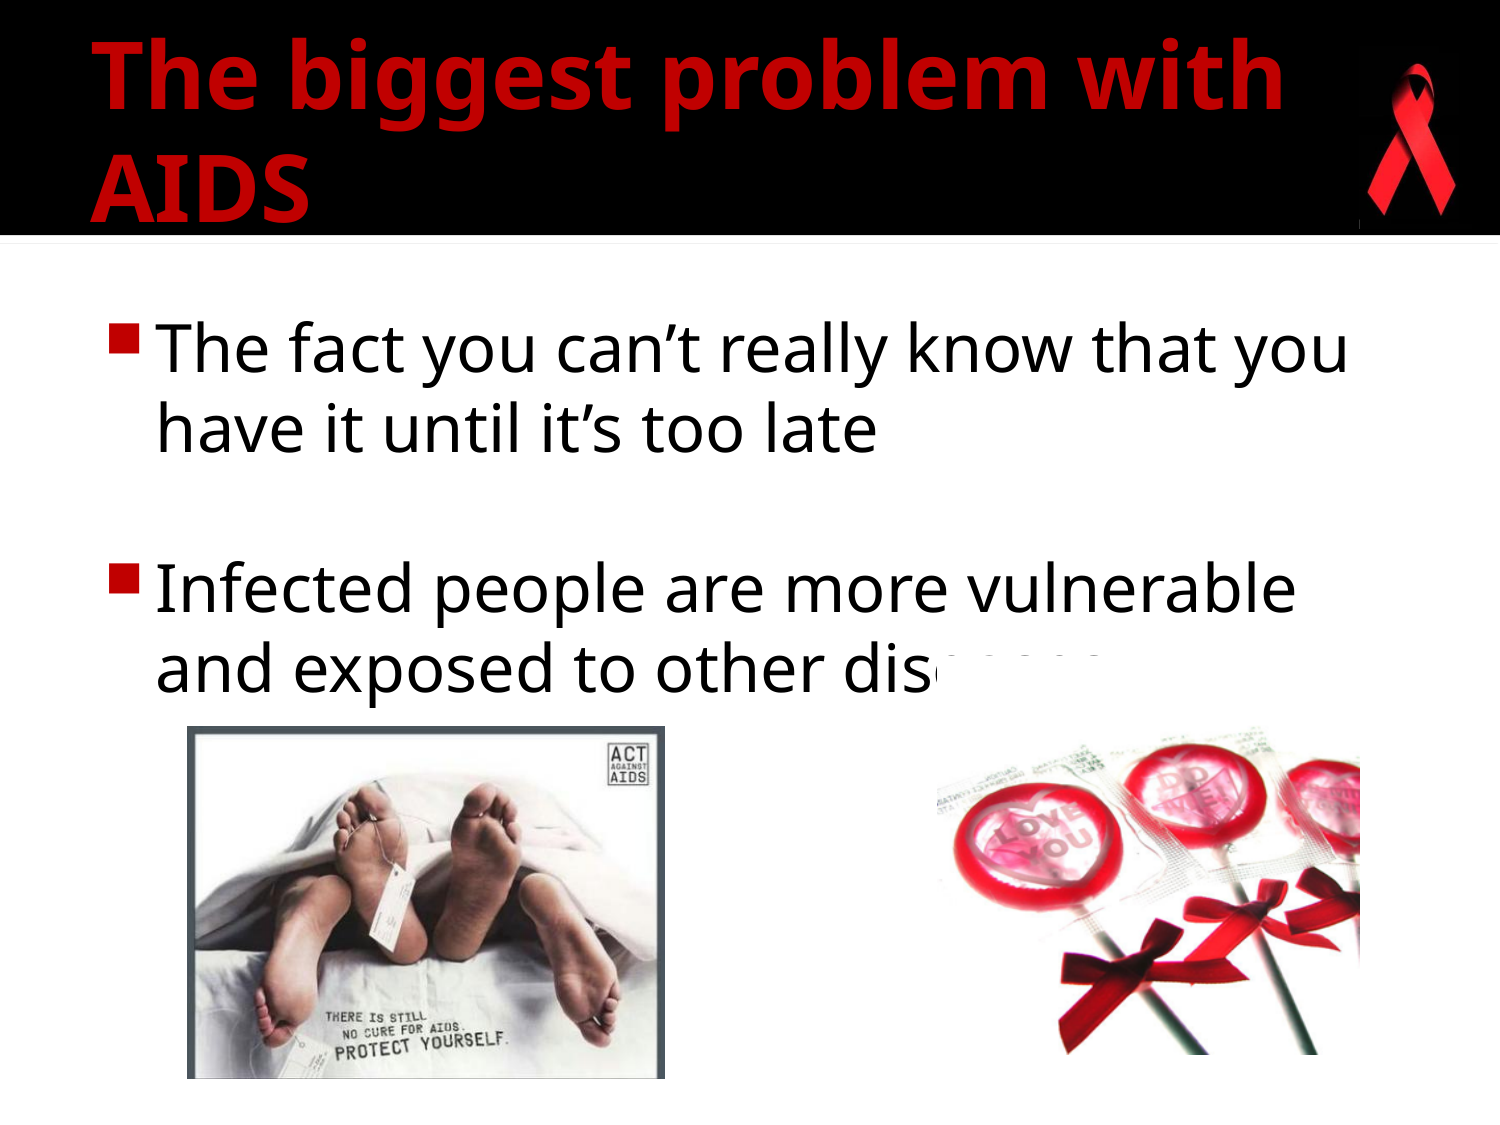

# The biggest problem with AIDS
The fact you can’t really know that you have it until it’s too late
Infected people are more vulnerable and exposed to other diseases.